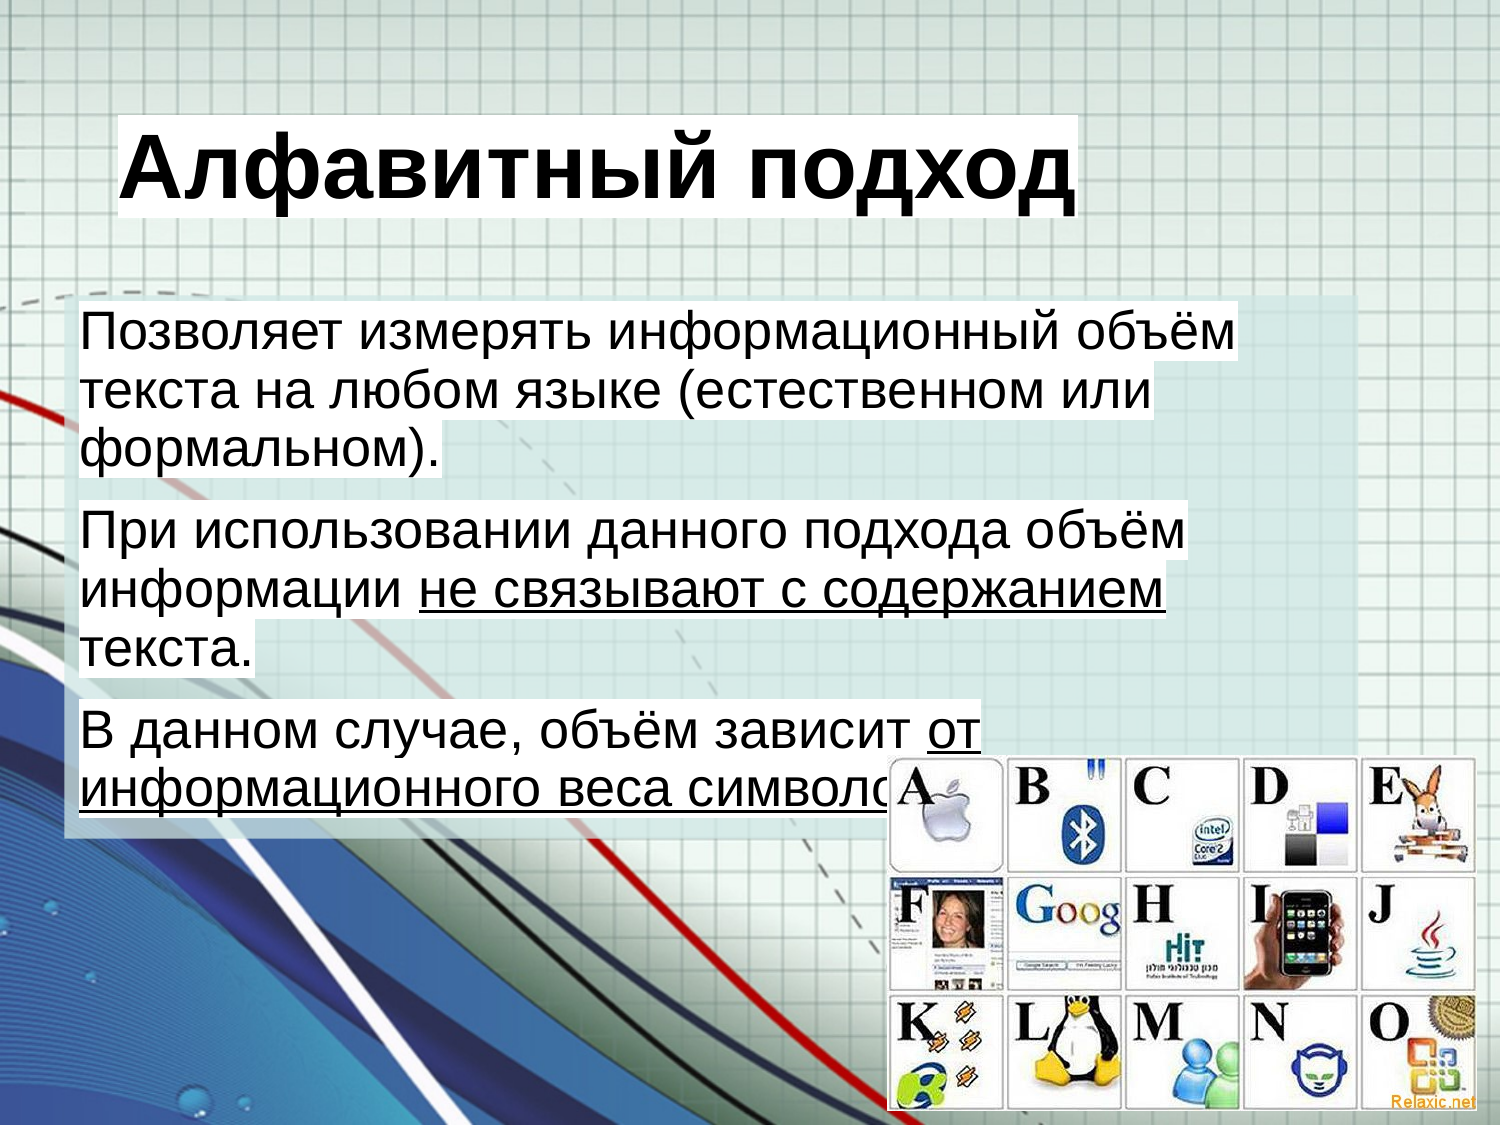

# Алфавитный подход
Позволяет измерять информационный объём текста на любом языке (естественном или формальном).
При использовании данного подхода объём информации не связывают с содержанием текста.
В данном случае, объём зависит от информационного веса символов.